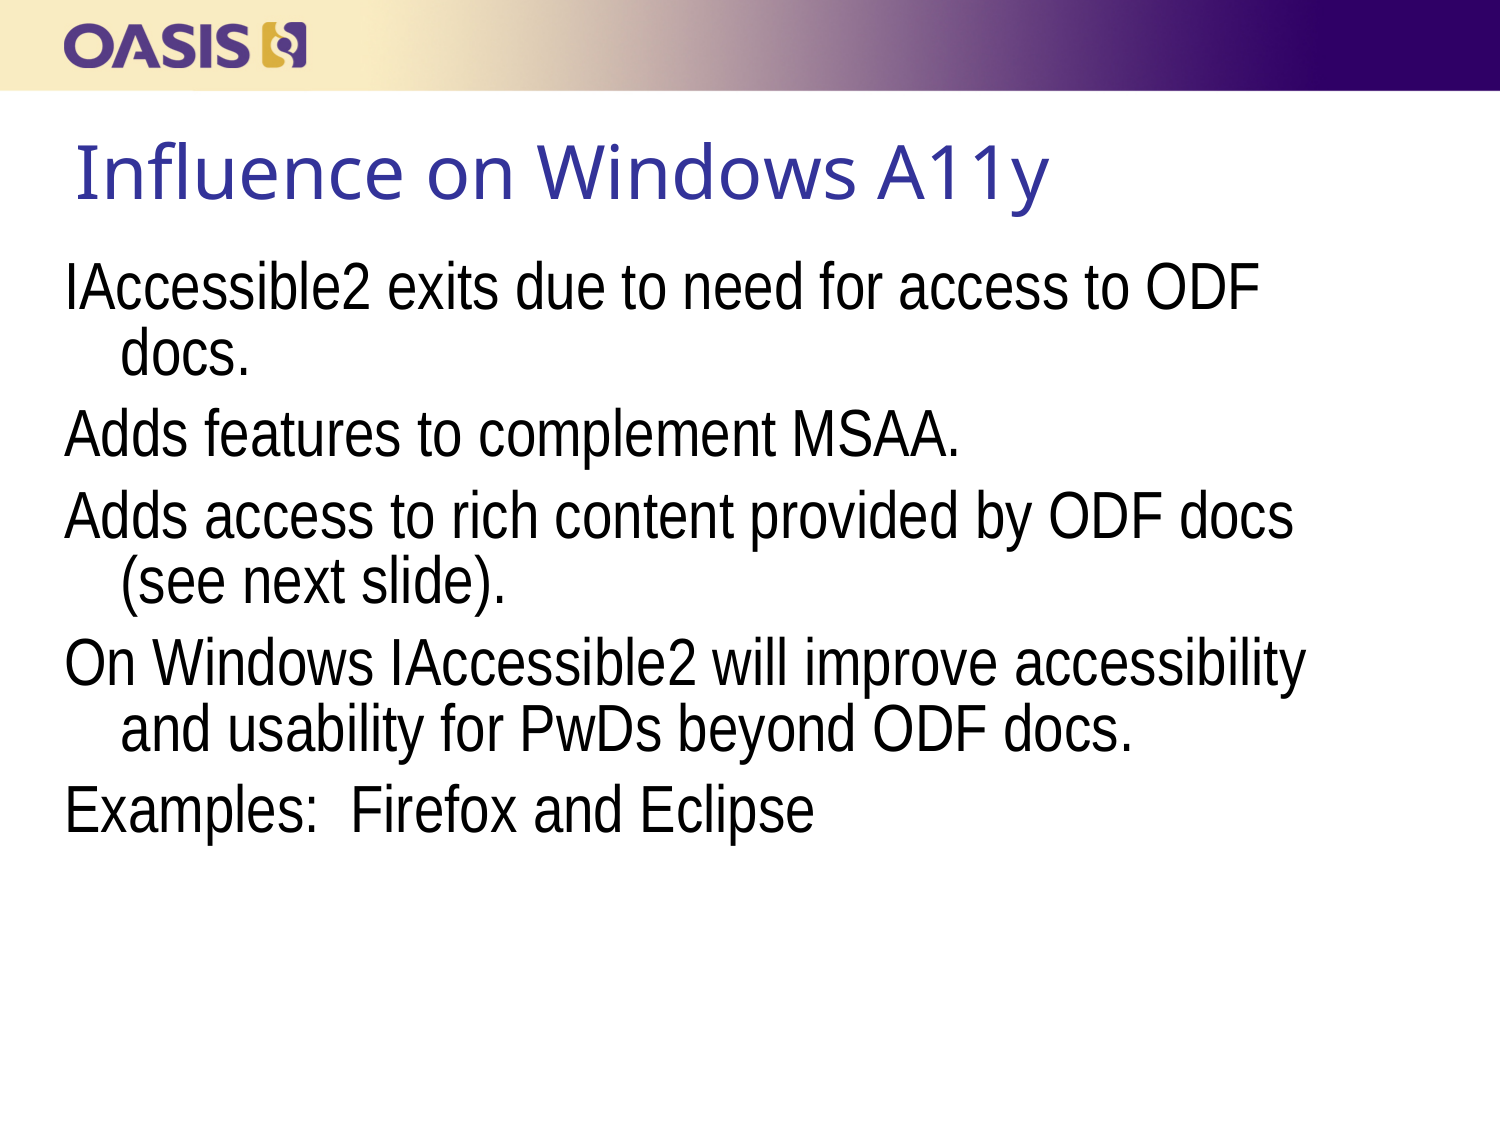

# Influence on Windows A11y
IAccessible2 exits due to need for access to ODF docs.
Adds features to complement MSAA.
Adds access to rich content provided by ODF docs (see next slide).
On Windows IAccessible2 will improve accessibility and usability for PwDs beyond ODF docs.
Examples: Firefox and Eclipse